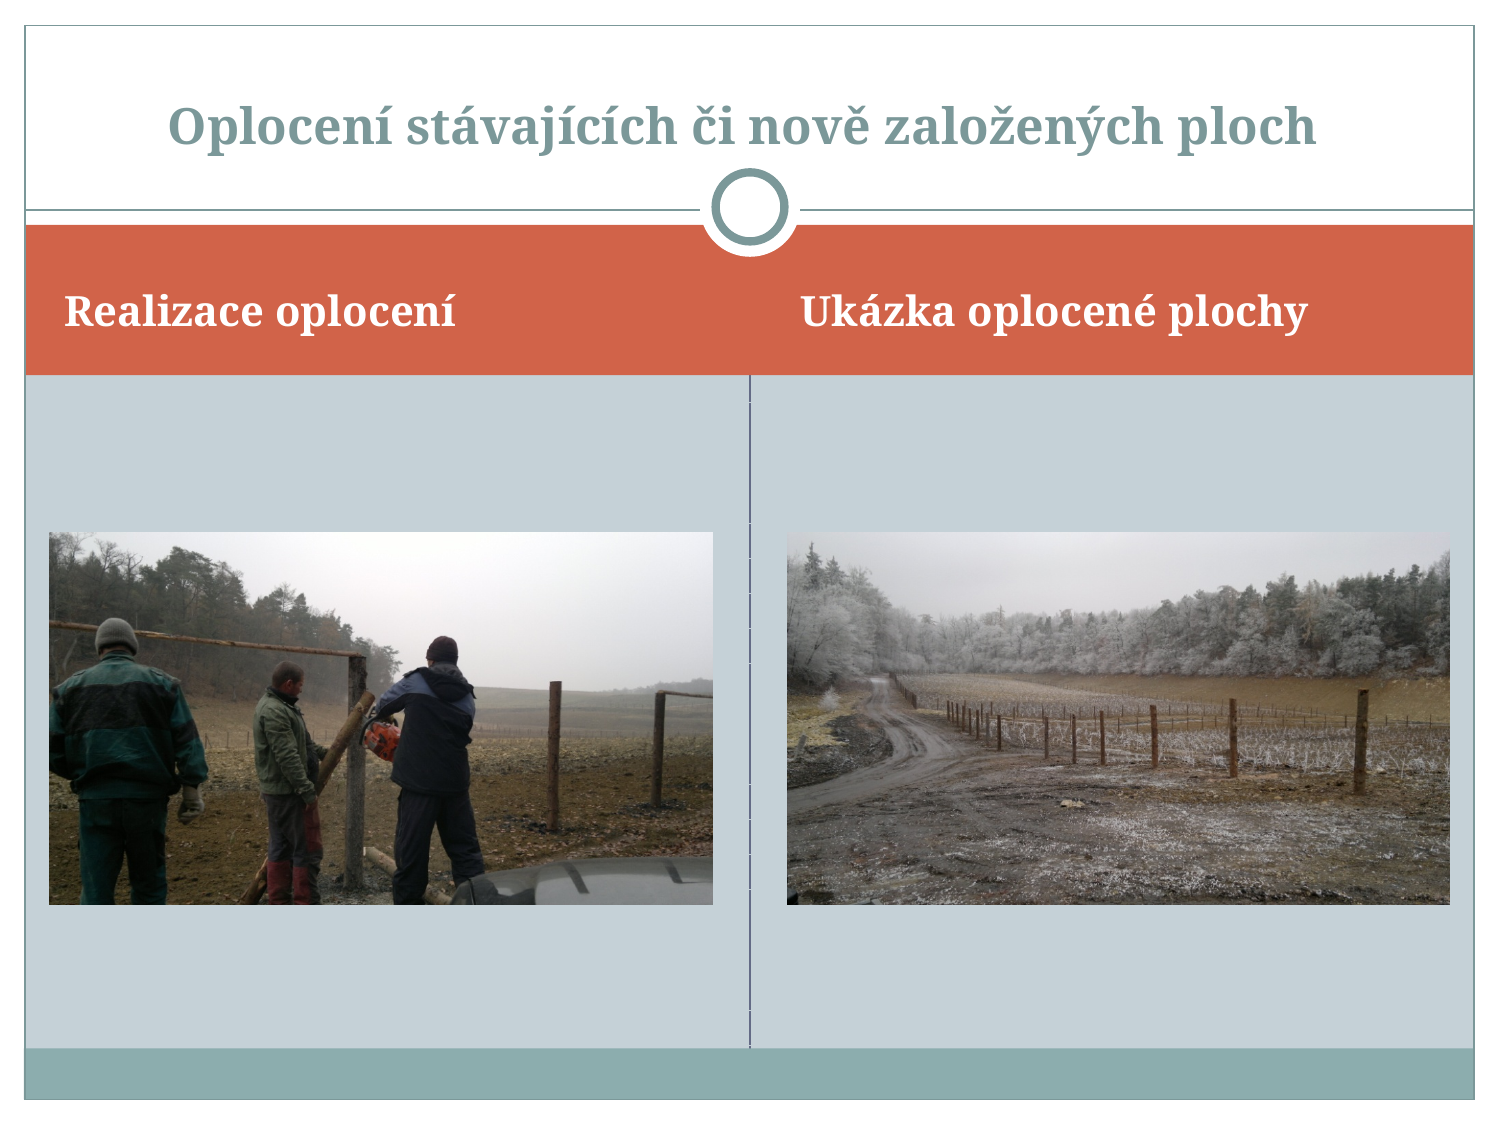

Oplocení stávajících či nově založených ploch
Ukázka oplocené plochy
# Realizace oplocení